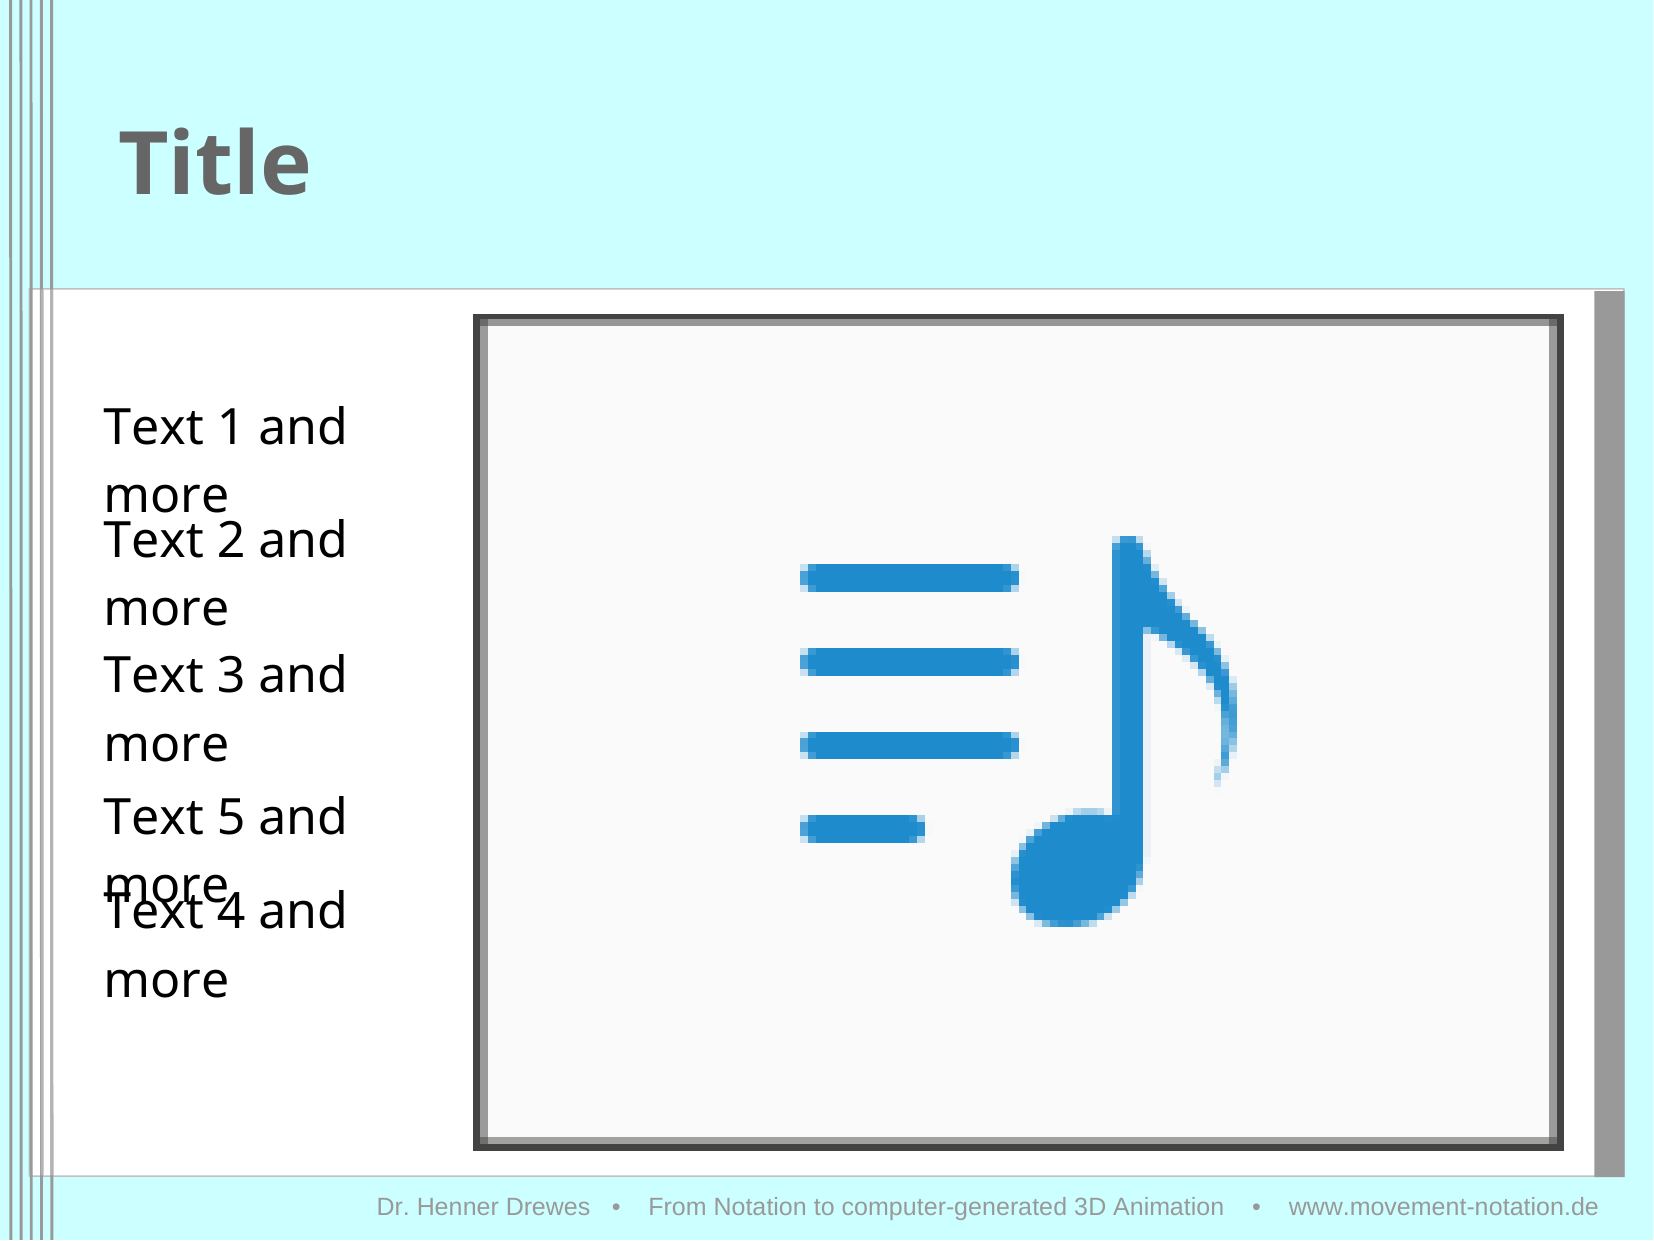

# Title
Text 1 and more
Text 2 and more
Text 3 and more
Text 5 and more
Text 4 and more